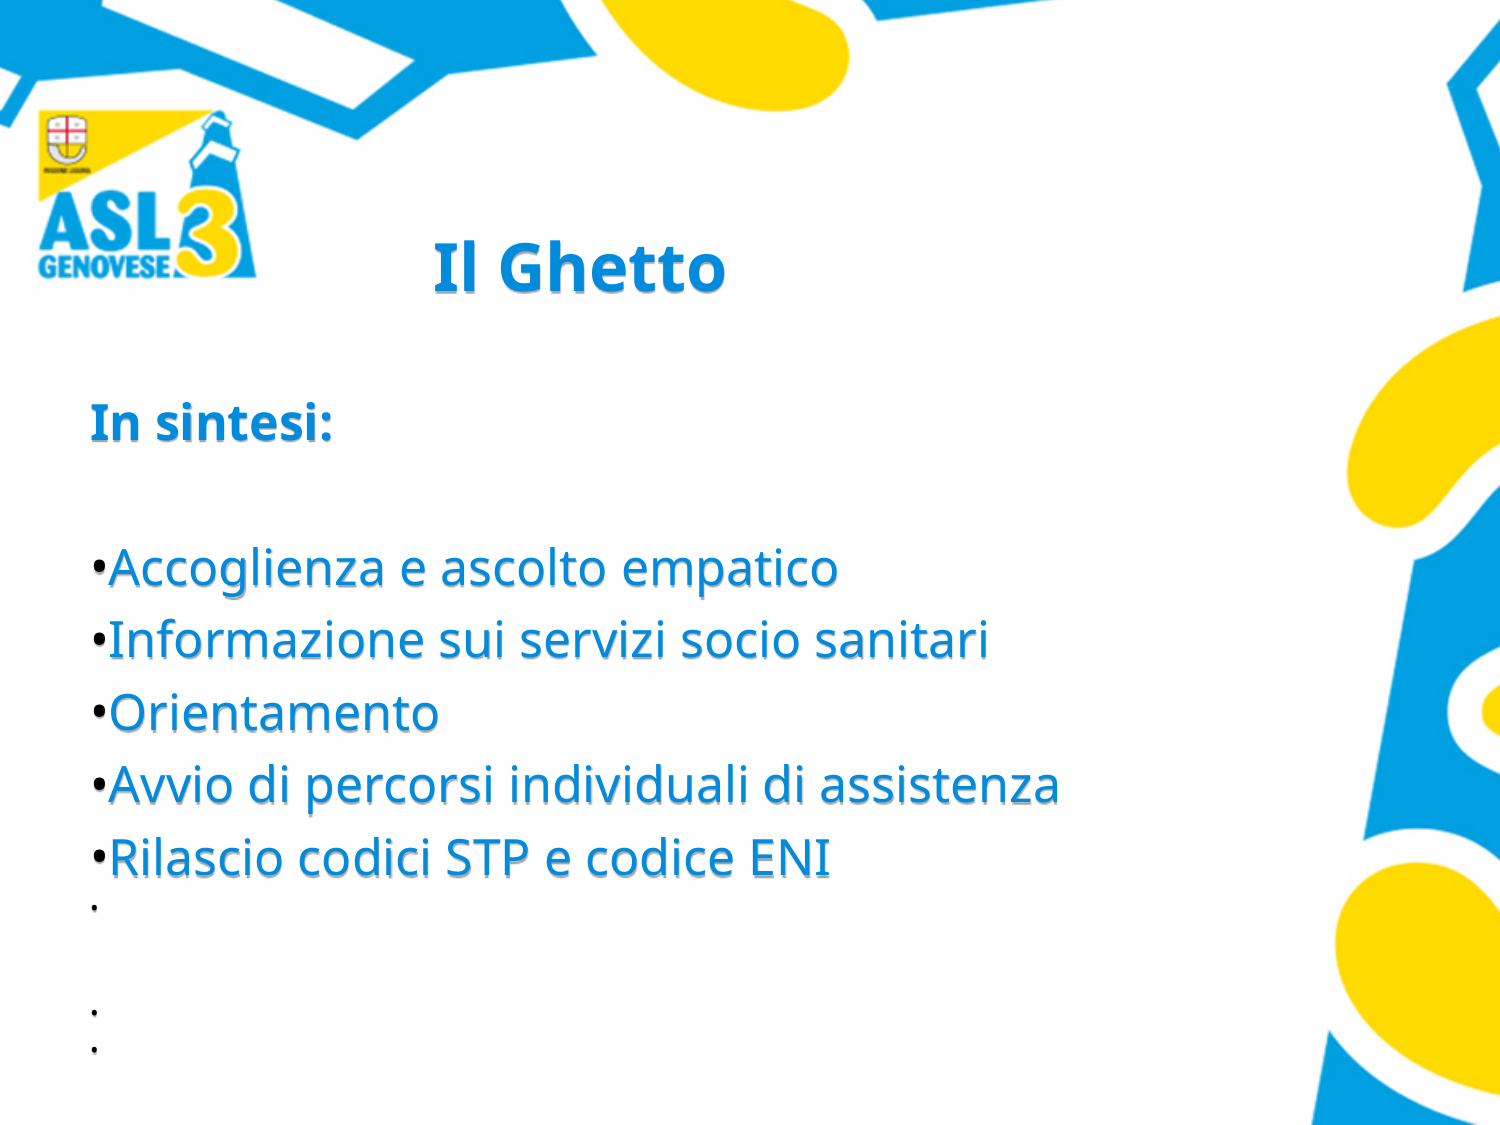

# Il Ghetto
In sintesi:
Accoglienza e ascolto empatico
Informazione sui servizi socio sanitari
Orientamento
Avvio di percorsi individuali di assistenza
Rilascio codici STP e codice ENI